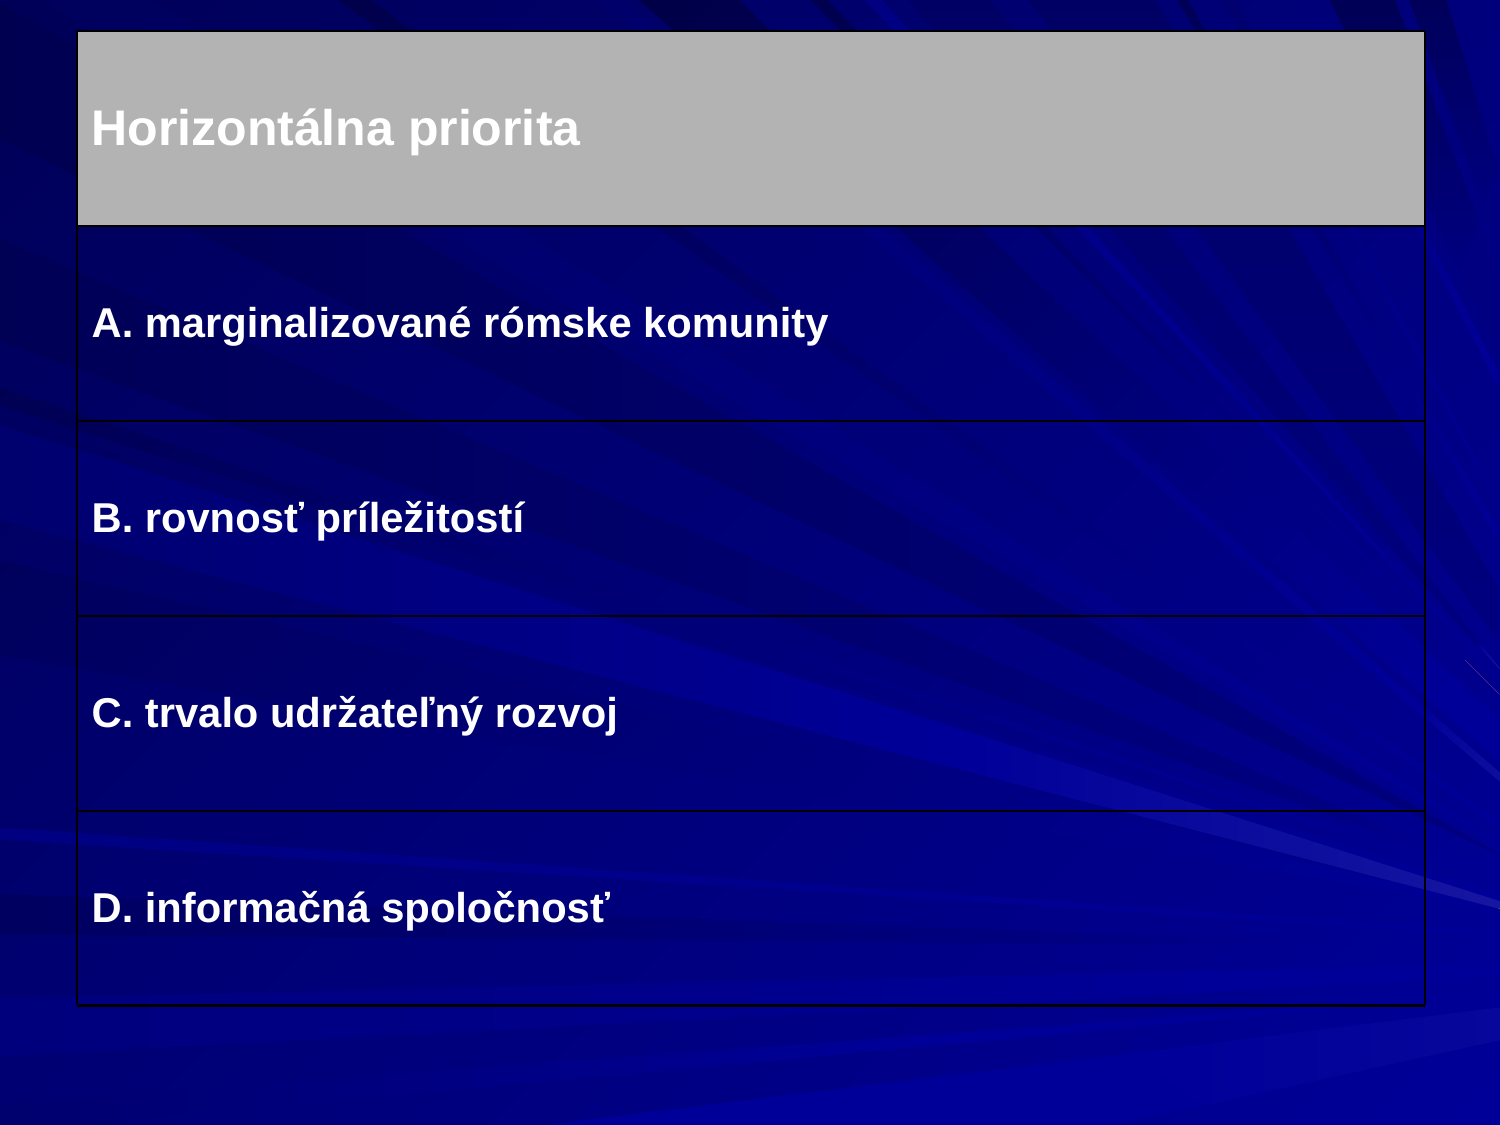

Horizontálna priorita
A. marginalizované rómske komunity
B. rovnosť príležitostí
C. trvalo udržateľný rozvoj
D. informačná spoločnosť